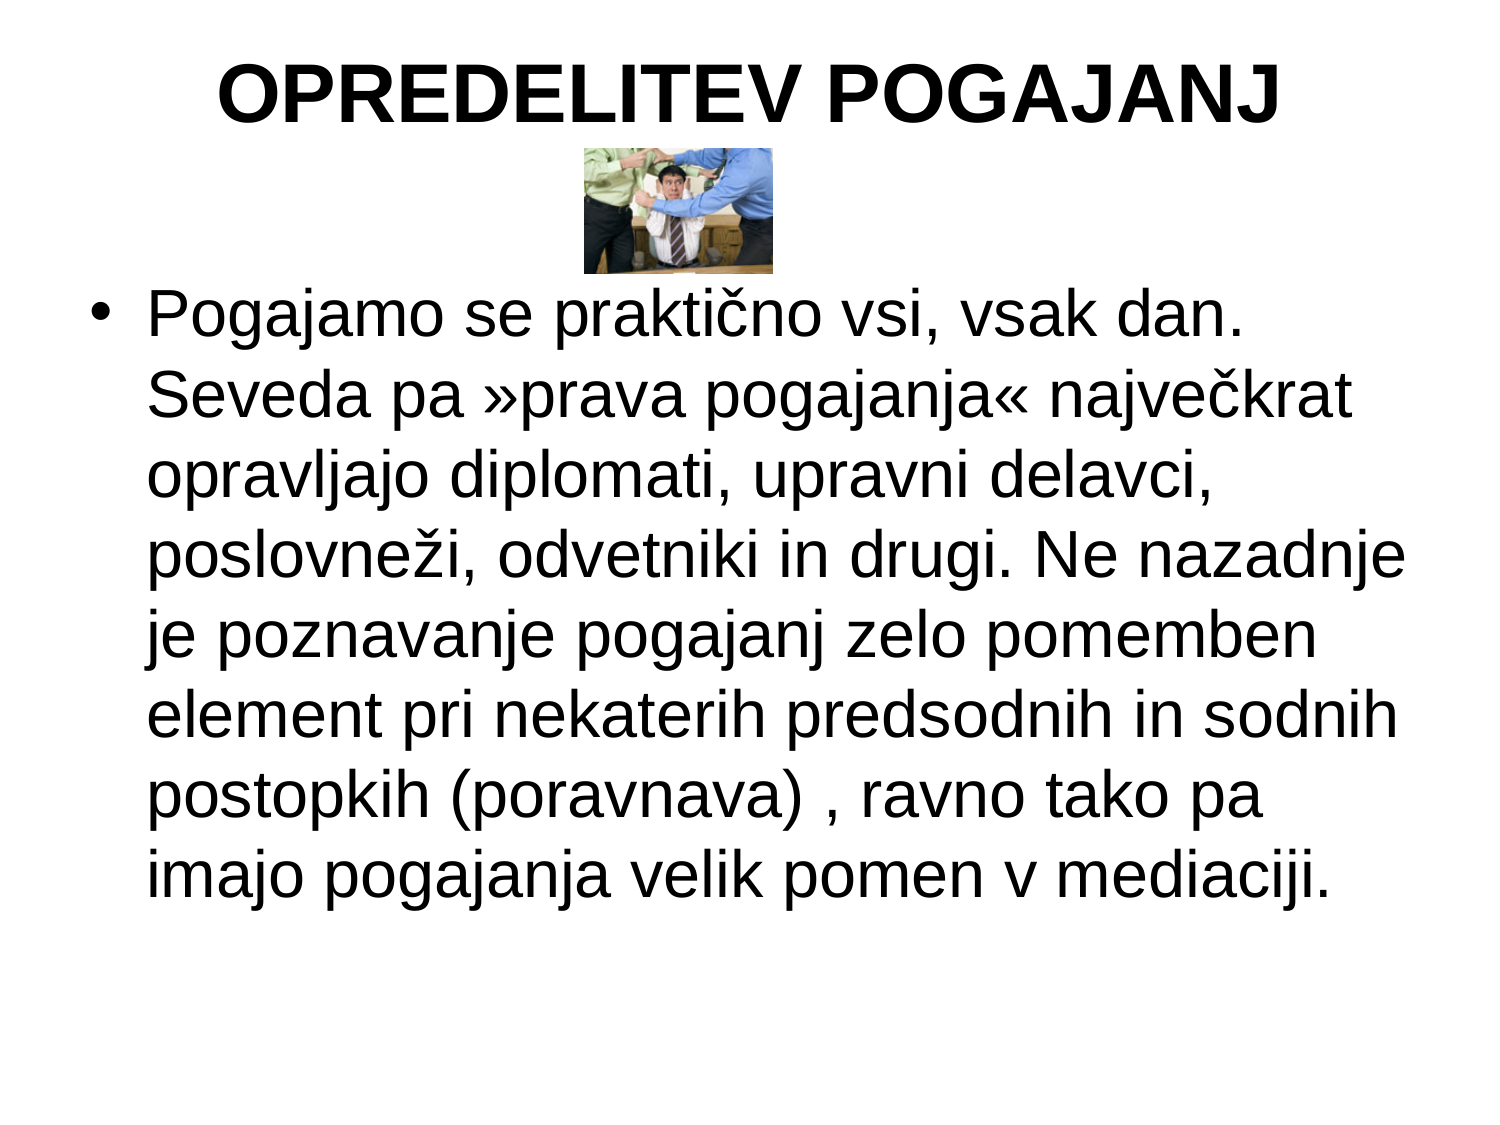

# OPREDELITEV POGAJANJ
Pogajamo se praktično vsi, vsak dan. Seveda pa »prava pogajanja« največkrat opravljajo diplomati, upravni delavci, poslovneži, odvetniki in drugi. Ne nazadnje je poznavanje pogajanj zelo pomemben element pri nekaterih predsodnih in sodnih postopkih (poravnava) , ravno tako pa imajo pogajanja velik pomen v mediaciji.